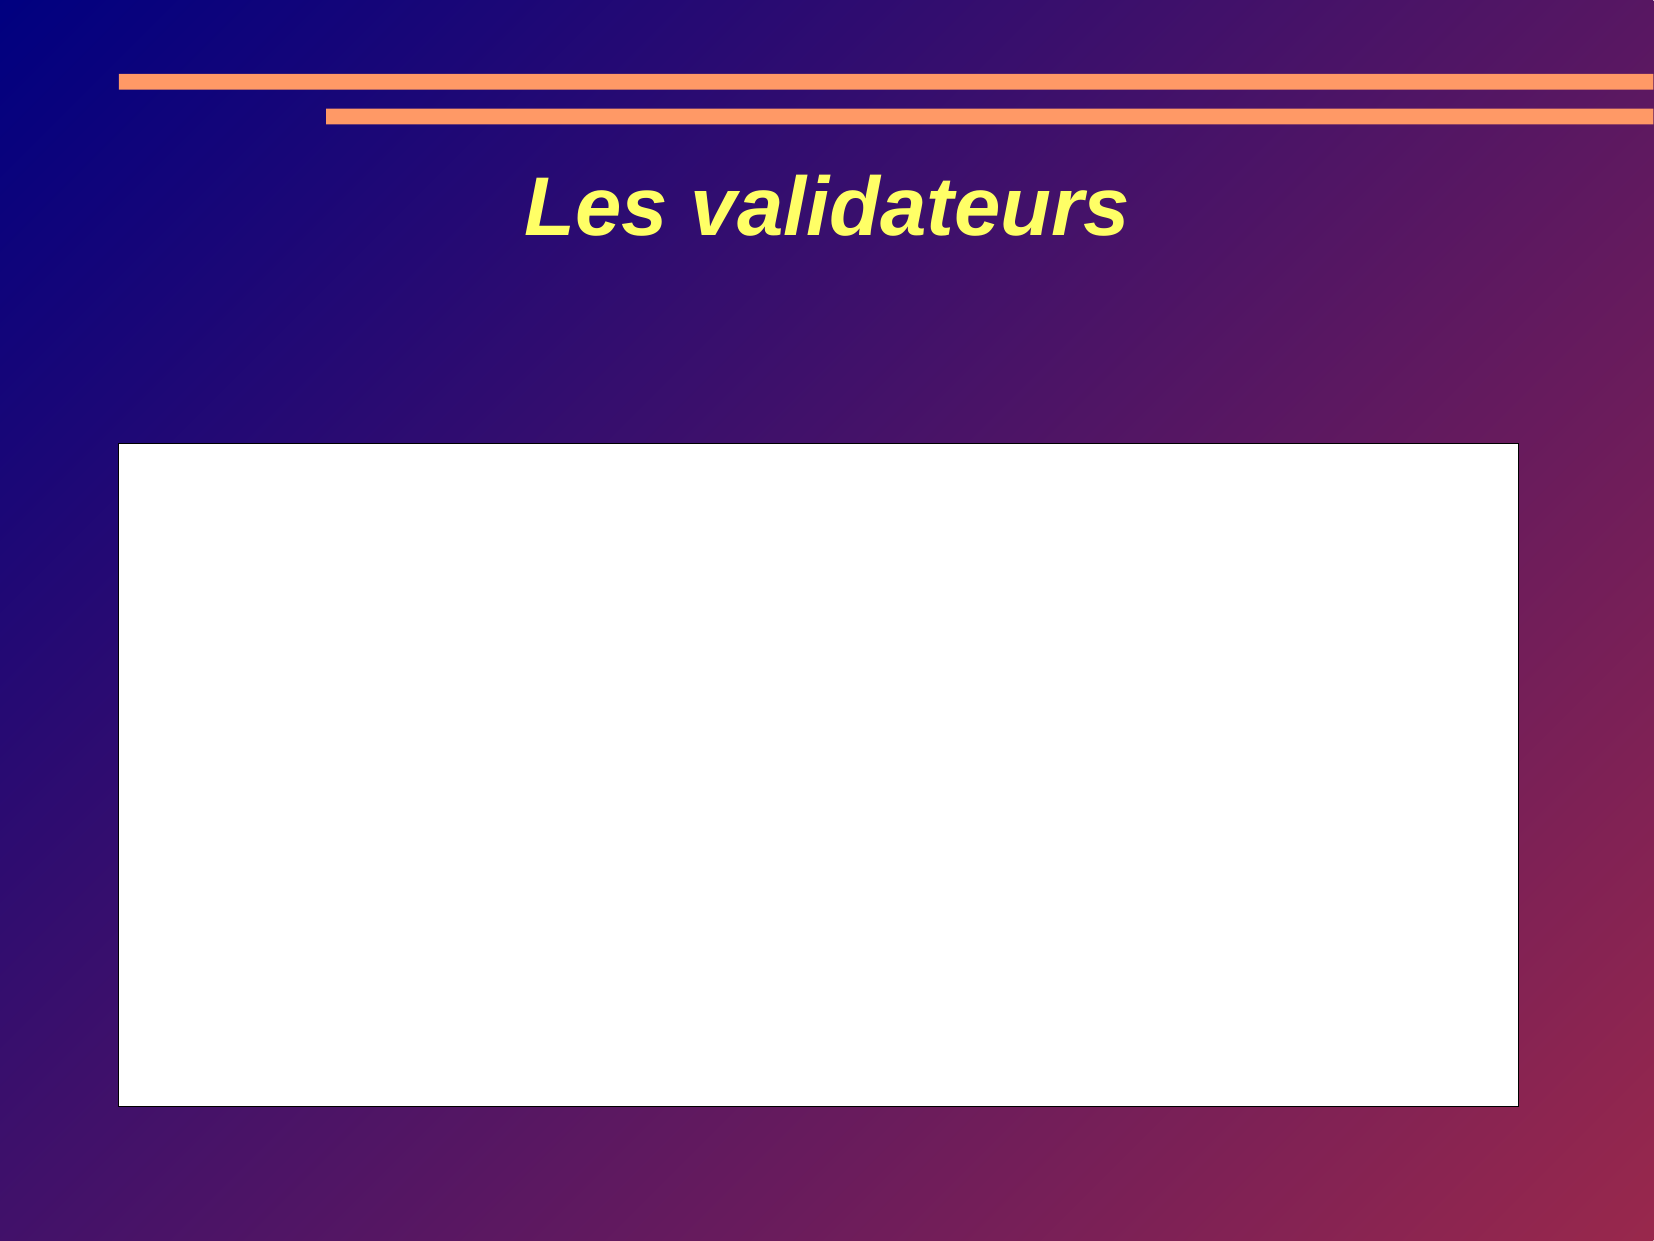

# Les validateurs
	public class CFormulaire
	{
		...
		private void m_IPAddress_Validating(object sender,
			CancelEventArgs e)
		{
			bool bOK = false;
			string[] fields = ((TextBox) sender).Text.Split('.');
			if (fields != null && fields.GetLength(0) == 4)
			{
				byte b;
				bOK = true;
				foreach (string field in fields)
					if (!byte.TryParse(field, out b)) bOK = false;
			}
			if (!bOK) e.Cancel = true;
		}